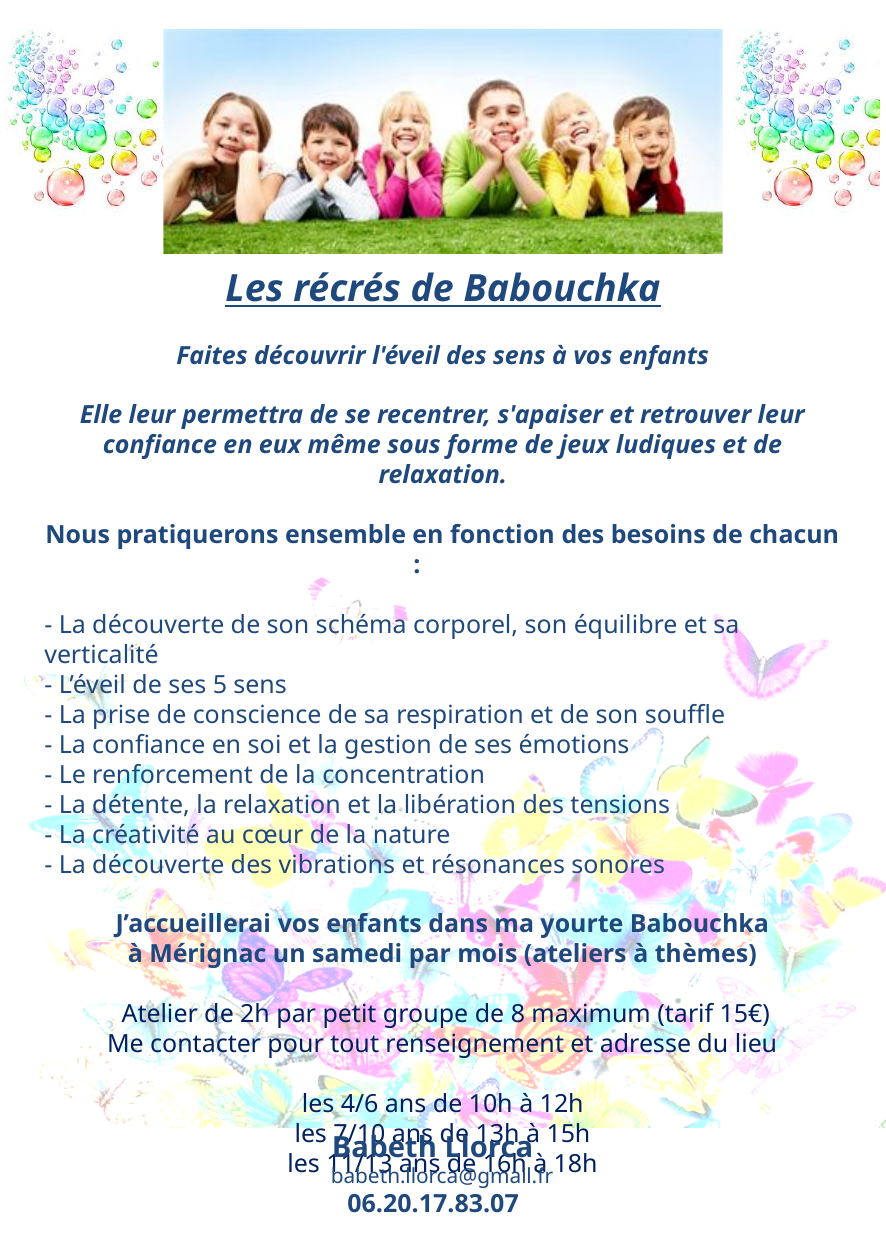

# Les récrés de Babouchka
Faites découvrir l'éveil des sens à vos enfants
Elle leur permettra de se recentrer, s'apaiser et retrouver leur confiance en eux même sous forme de jeux ludiques et de relaxation.
Nous pratiquerons ensemble en fonction des besoins de chacun :
- La découverte de son schéma corporel, son équilibre et sa verticalité
- L’éveil de ses 5 sens
- La prise de conscience de sa respiration et de son souffle
- La confiance en soi et la gestion de ses émotions
- Le renforcement de la concentration
- La détente, la relaxation et la libération des tensions
- La créativité au cœur de la nature
- La découverte des vibrations et résonances sonores
J’accueillerai vos enfants dans ma yourte Babouchka
à Mérignac un samedi par mois (ateliers à thèmes)
 Atelier de 2h par petit groupe de 8 maximum (tarif 15€)
Me contacter pour tout renseignement et adresse du lieu
les 4/6 ans de 10h à 12h
les 7/10 ans de 13h à 15h
les 11/13 ans de 16h à 18h
Babeth Llorca
babeth.llorca@gmail.fr
06.20.17.83.07